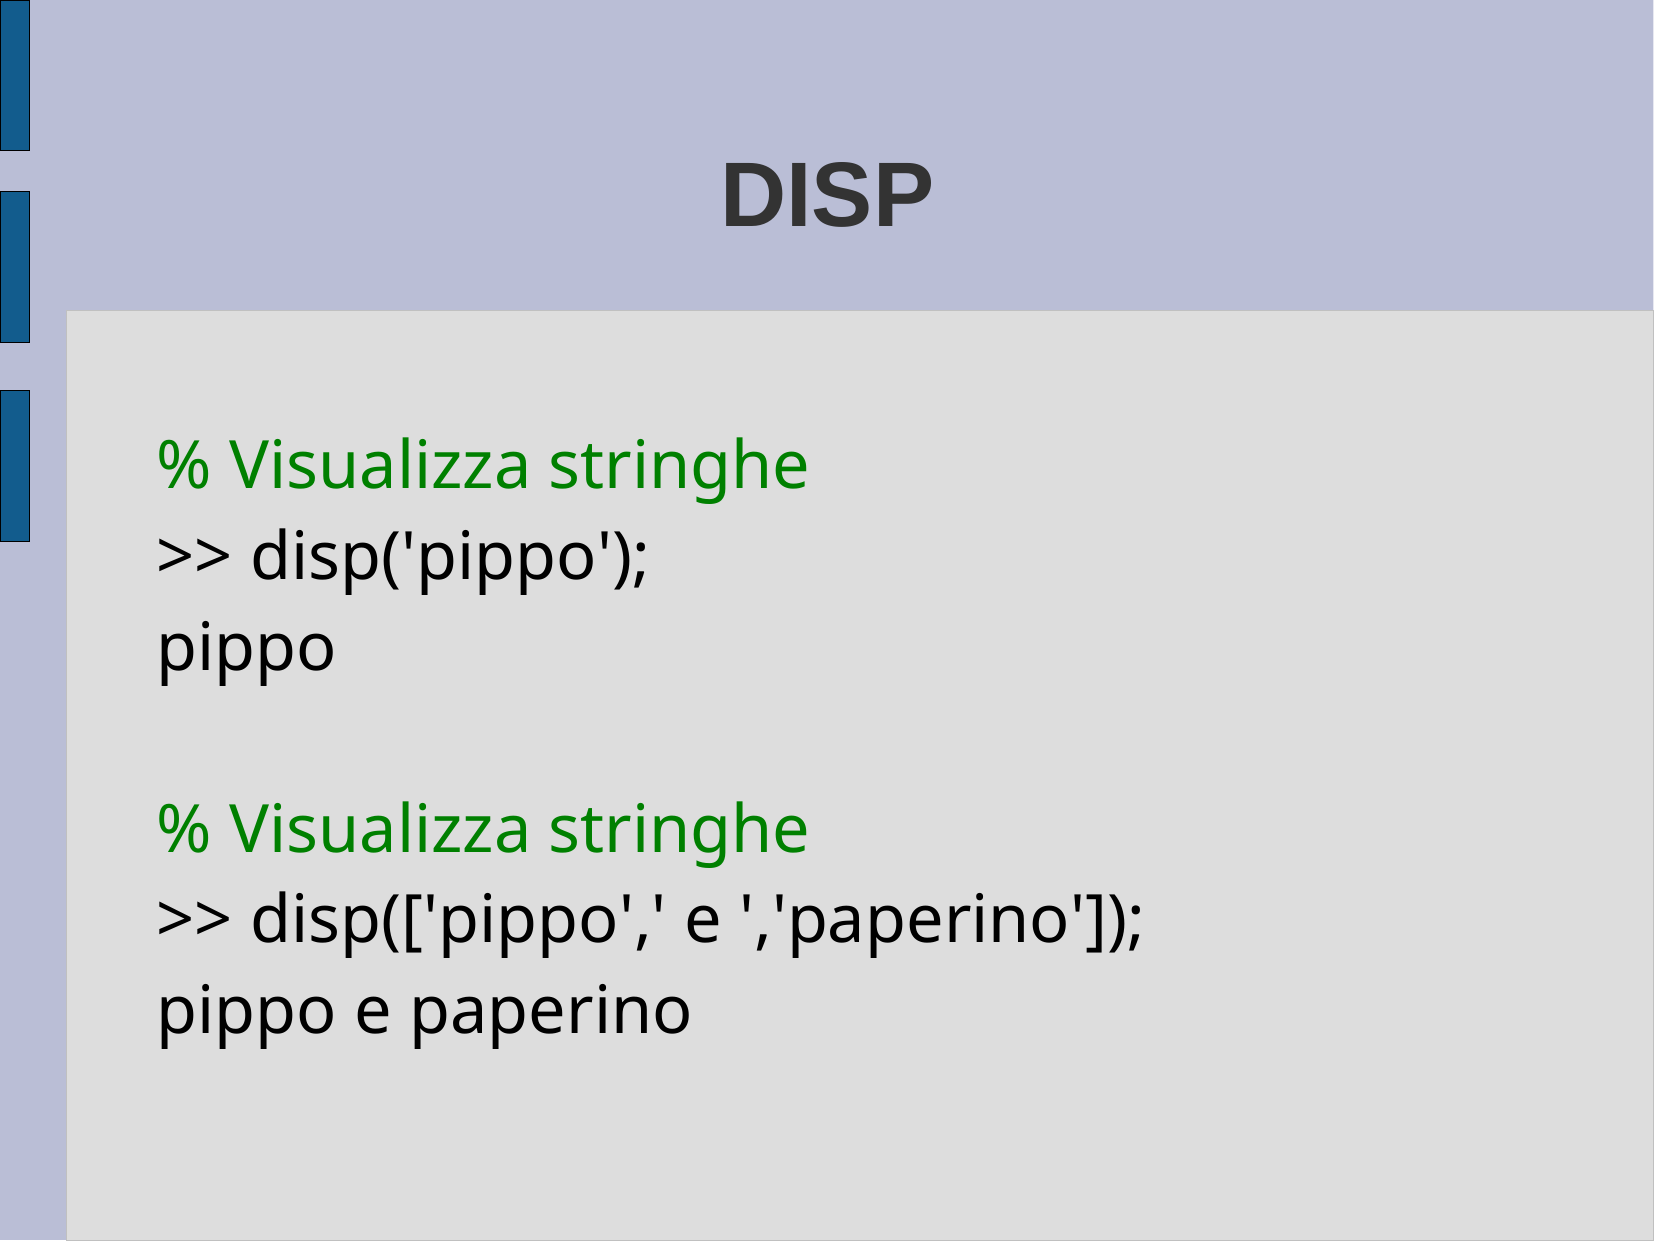

# DISP
% Visualizza stringhe
>> disp('pippo');
pippo
% Visualizza stringhe
>> disp(['pippo',' e ','paperino']);
pippo e paperino